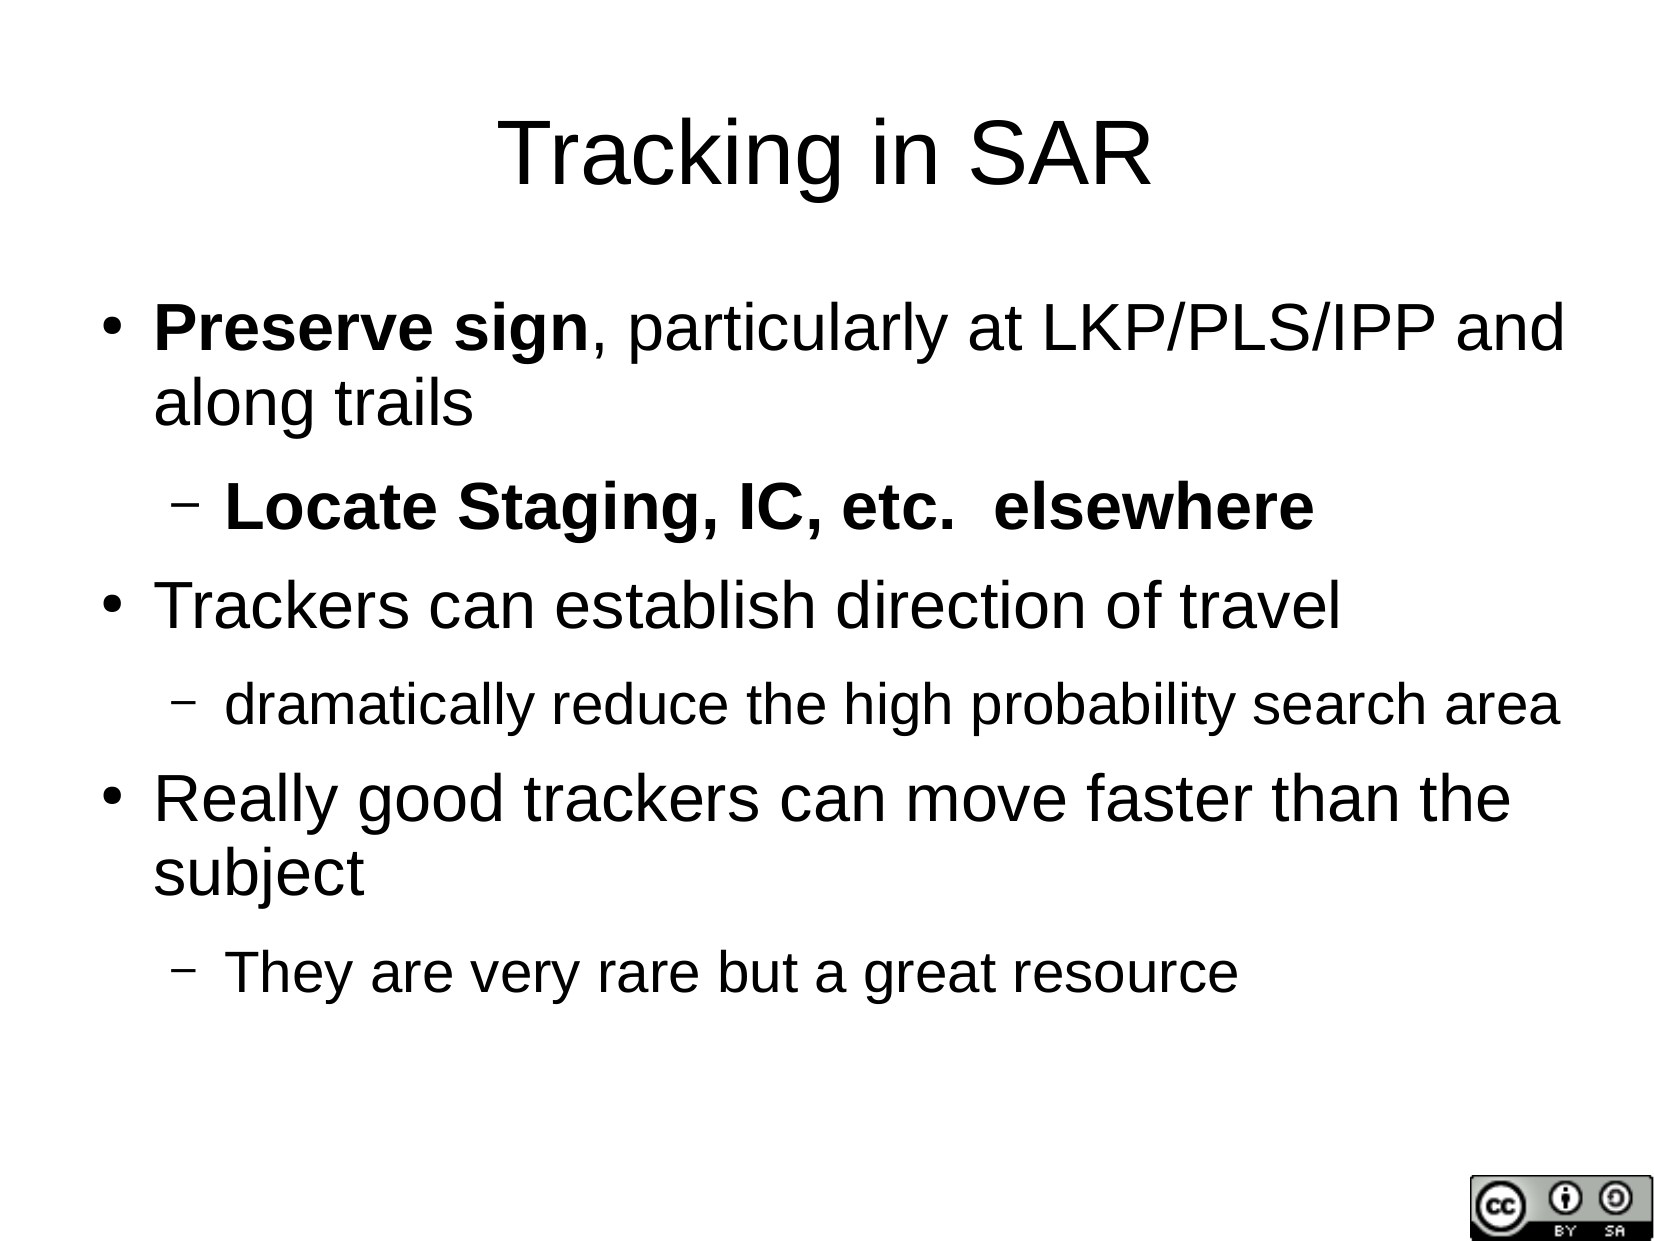

# Tracking in SAR
Preserve sign, particularly at LKP/PLS/IPP and along trails
Locate Staging, IC, etc. elsewhere
Trackers can establish direction of travel
dramatically reduce the high probability search area
Really good trackers can move faster than the subject
They are very rare but a great resource